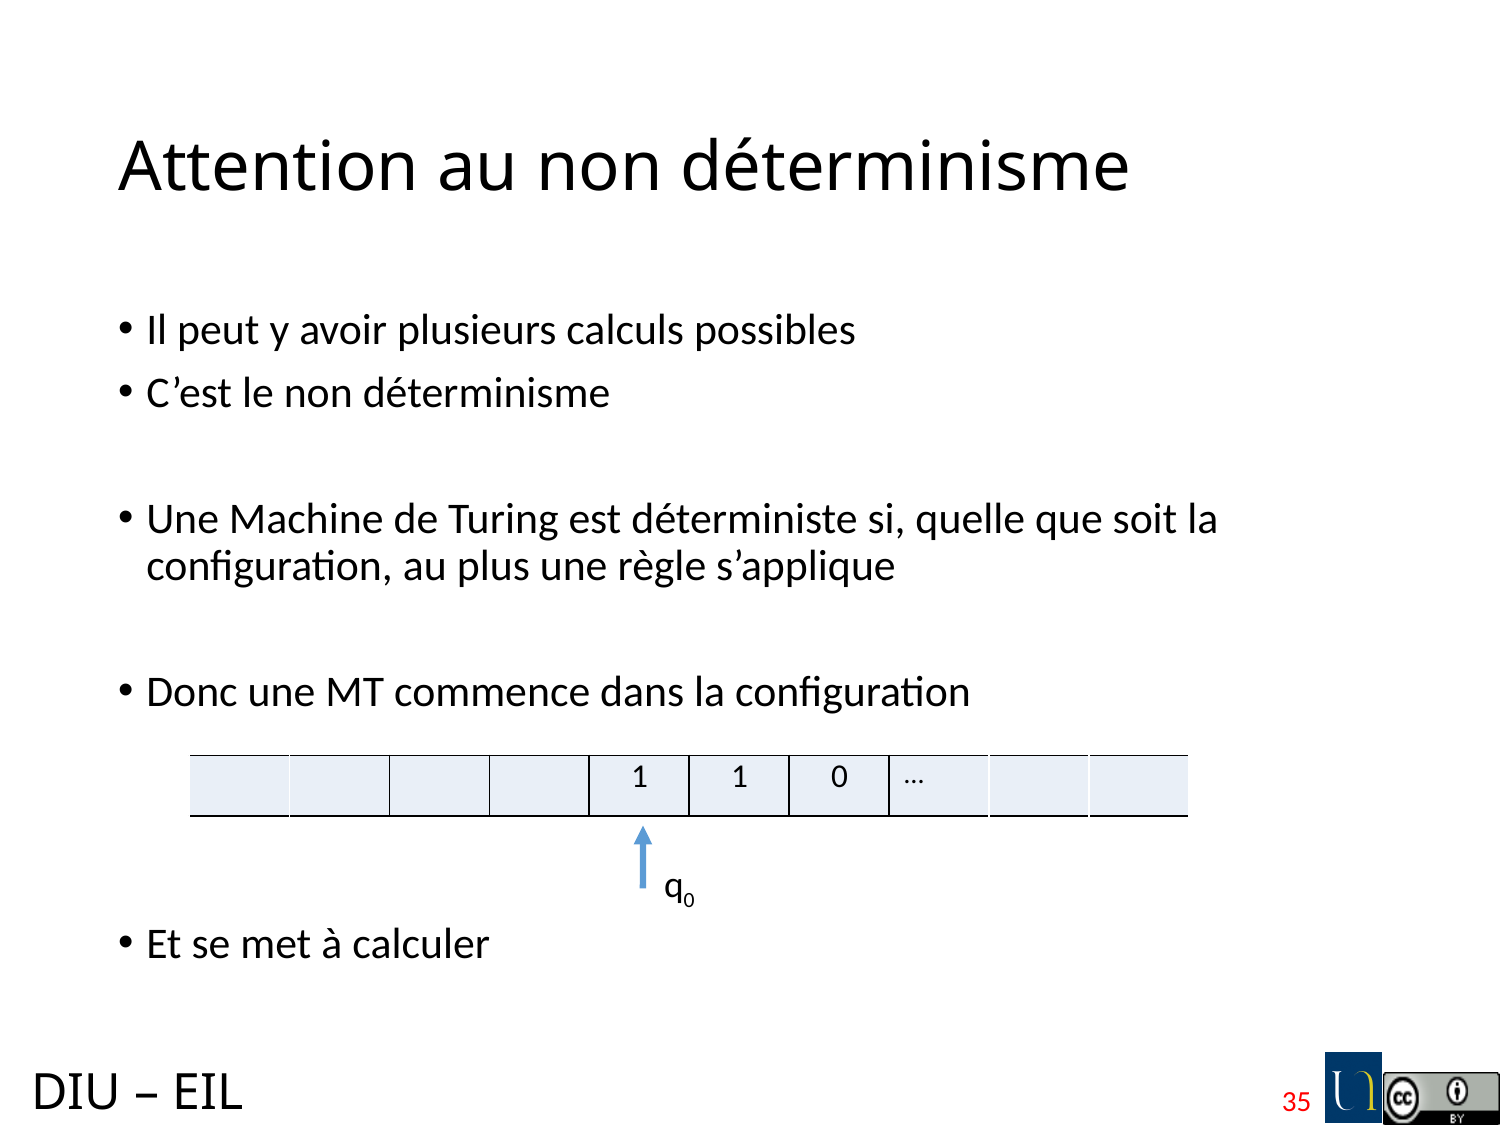

# Attention au non déterminisme
Il peut y avoir plusieurs calculs possibles
C’est le non déterminisme
Une Machine de Turing est déterministe si, quelle que soit la configuration, au plus une règle s’applique
Donc une MT commence dans la configuration
Et se met à calculer
| | | | | 1 | 1 | 0 | … | | |
| --- | --- | --- | --- | --- | --- | --- | --- | --- | --- |
q0